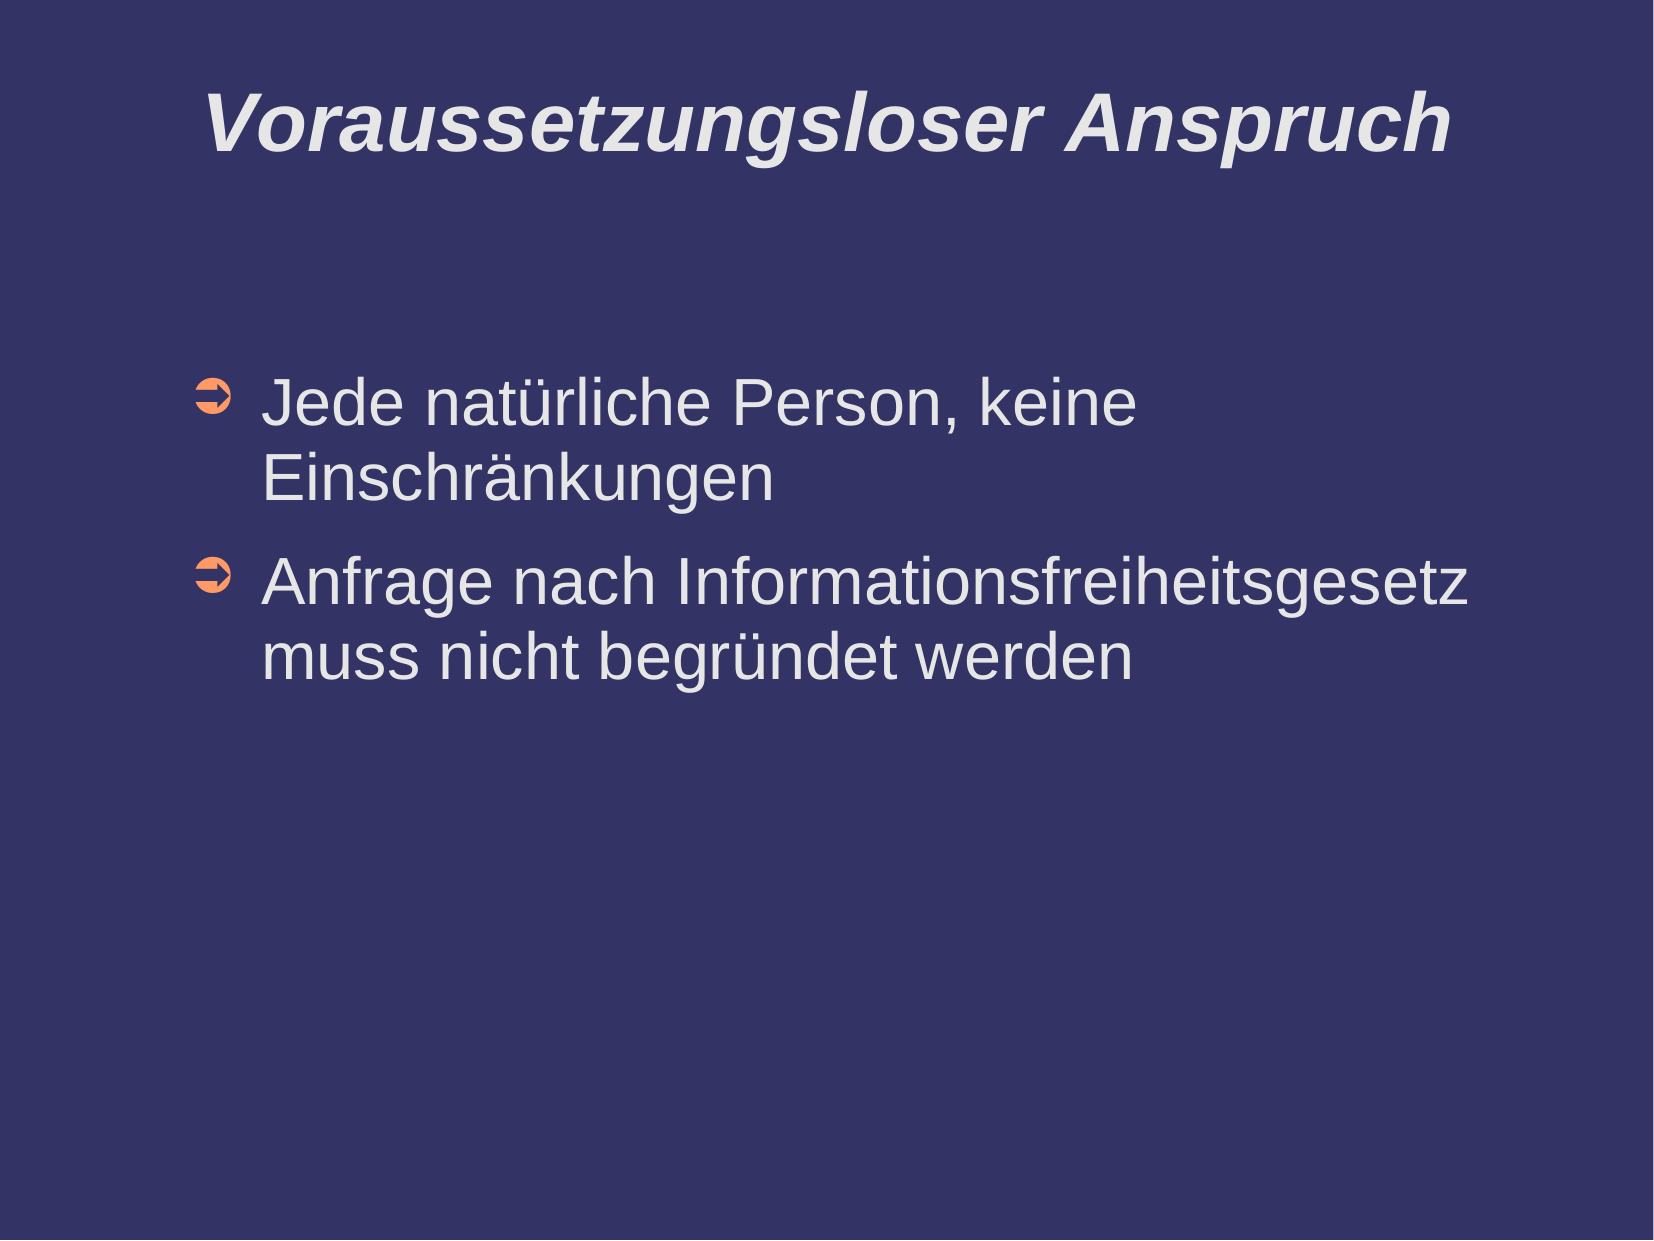

# Voraussetzungsloser Anspruch
Jede natürliche Person, keine Einschränkungen
Anfrage nach Informationsfreiheitsgesetz muss nicht begründet werden